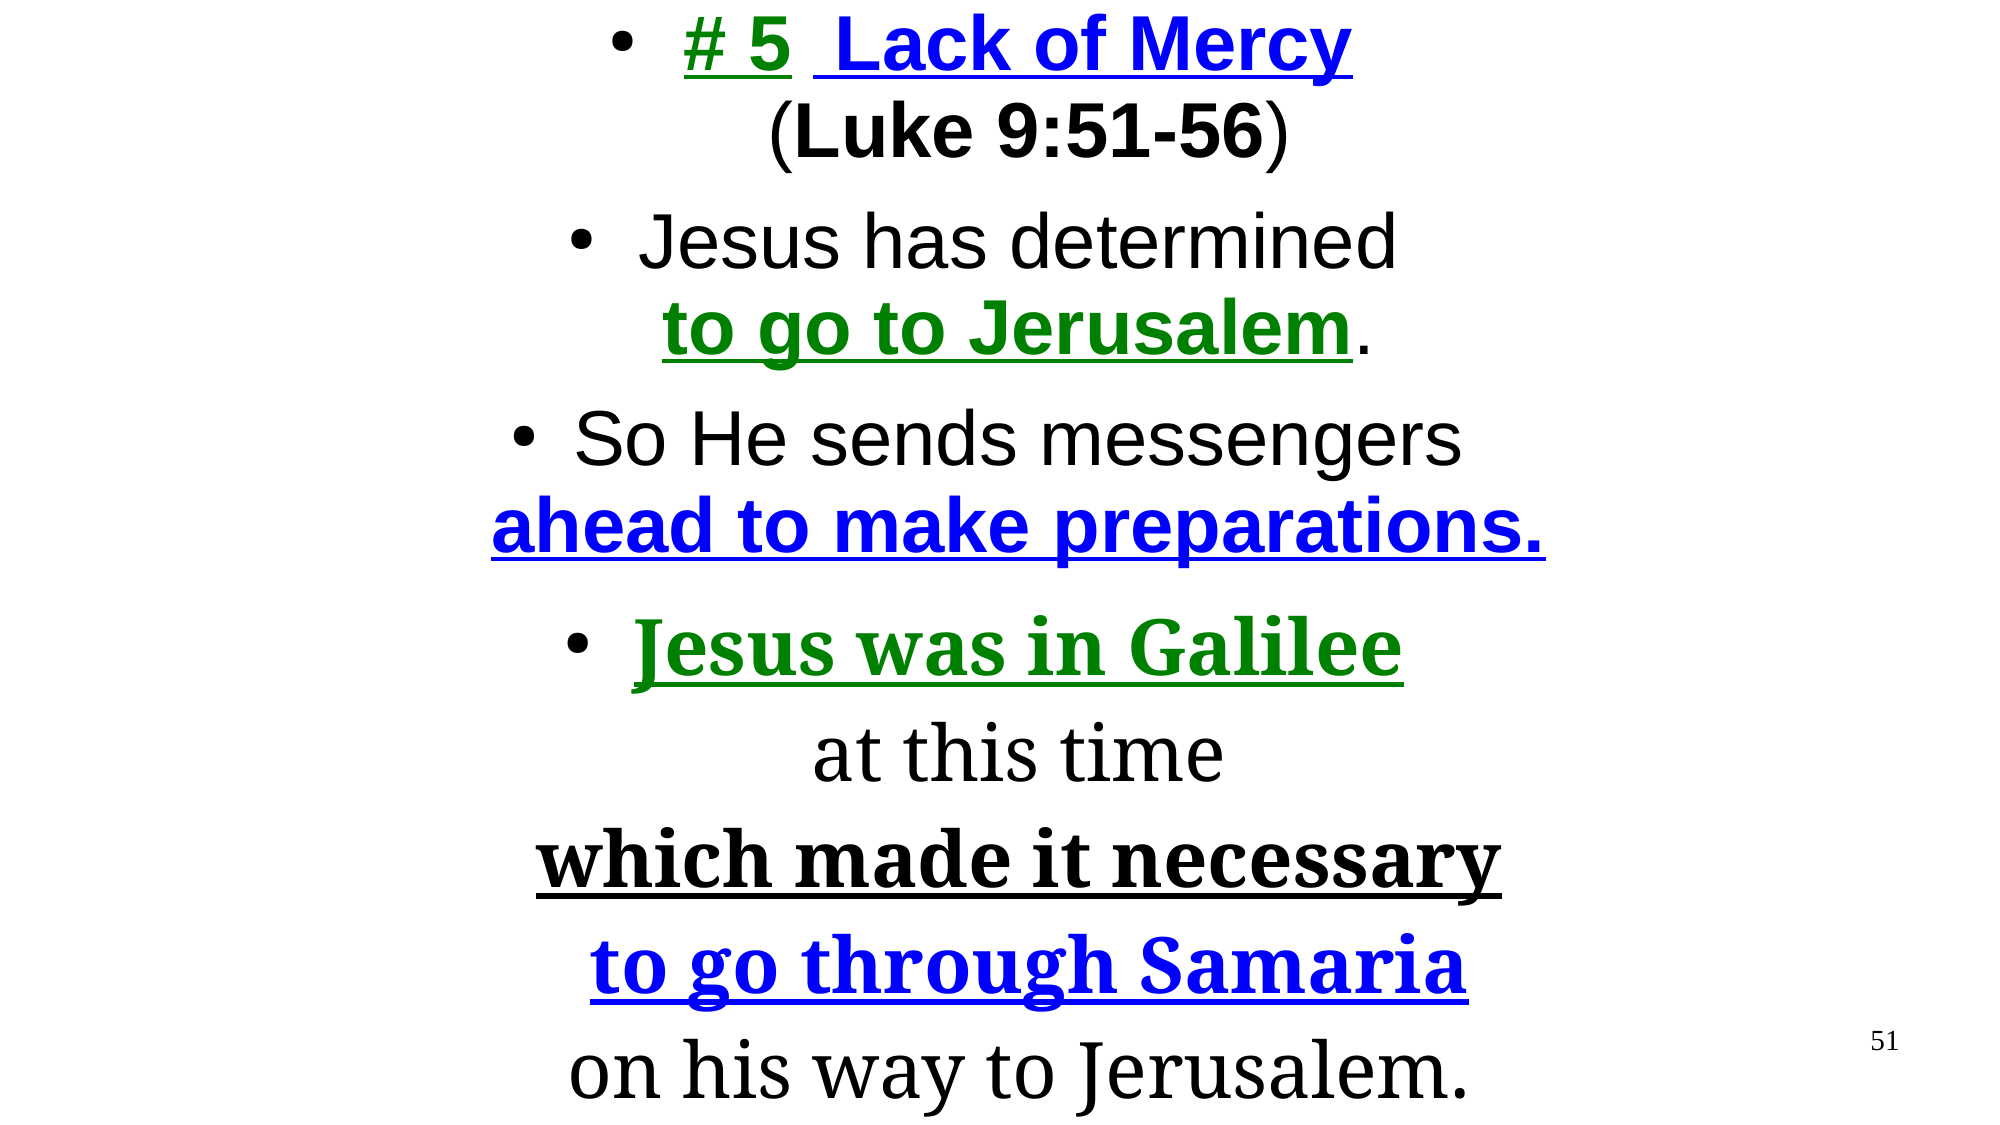

# # 5 Lack of Mercy (Luke 9:51-56)
Jesus has determined
to go to Jerusalem.
So He sends messengers
ahead to make preparations.
Jesus was in Galilee
at this time
which made it necessary
to go through Samaria
on his way to Jerusalem.
51